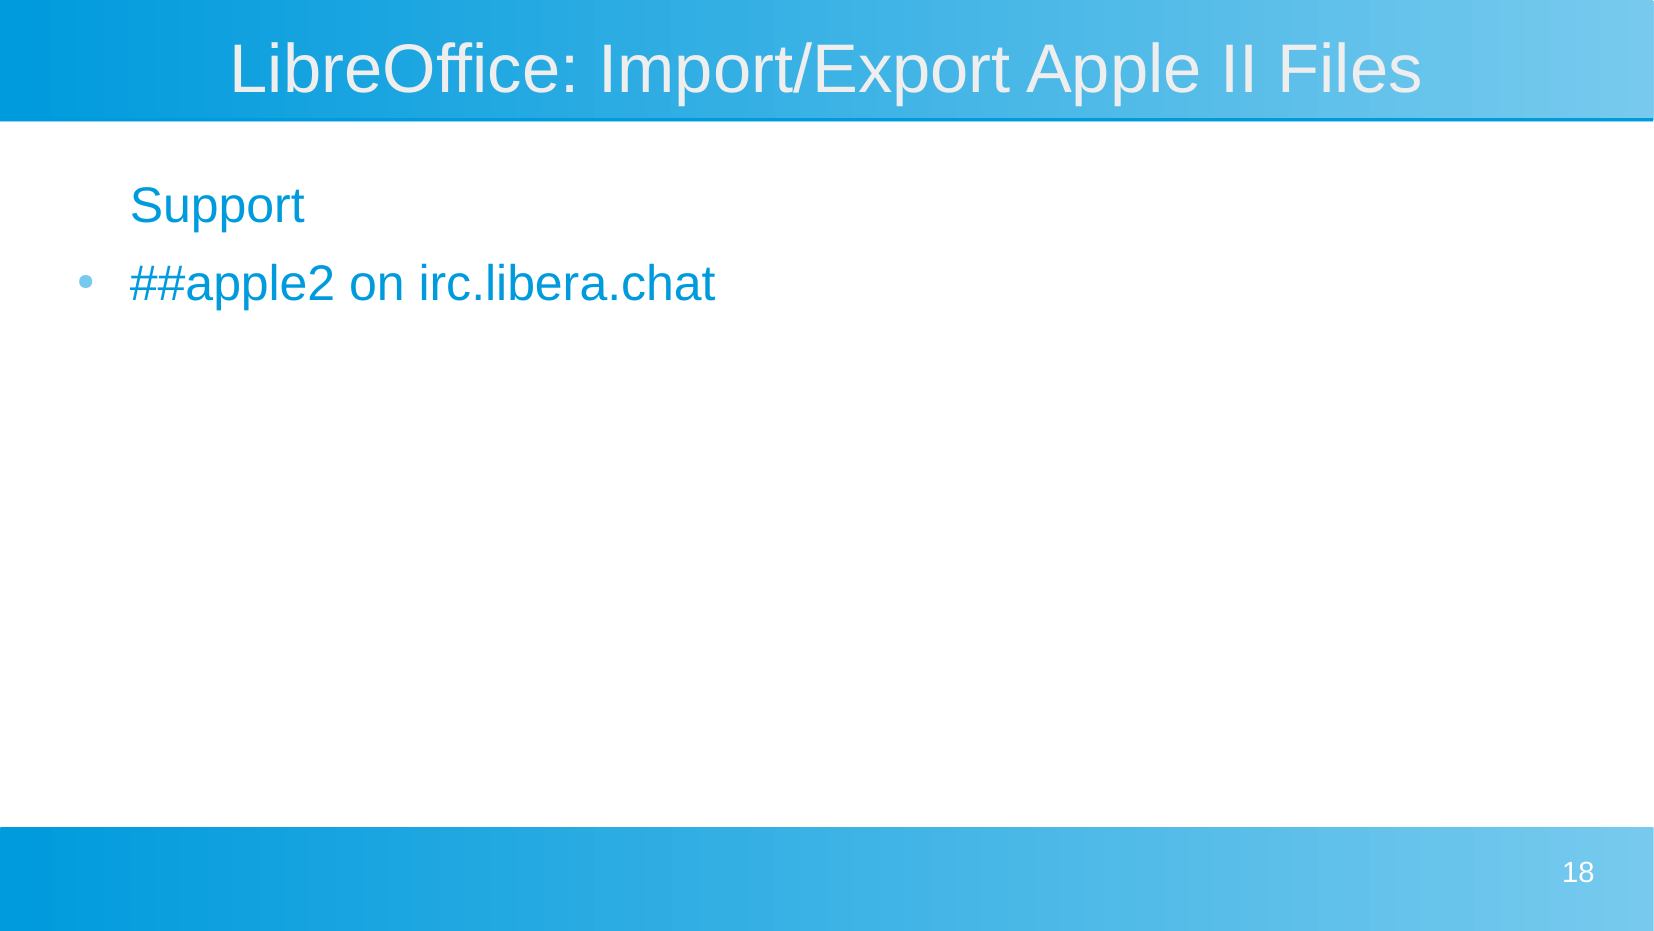

# LibreOffice: Import/Export Apple II Files
Support
##apple2 on irc.libera.chat
18